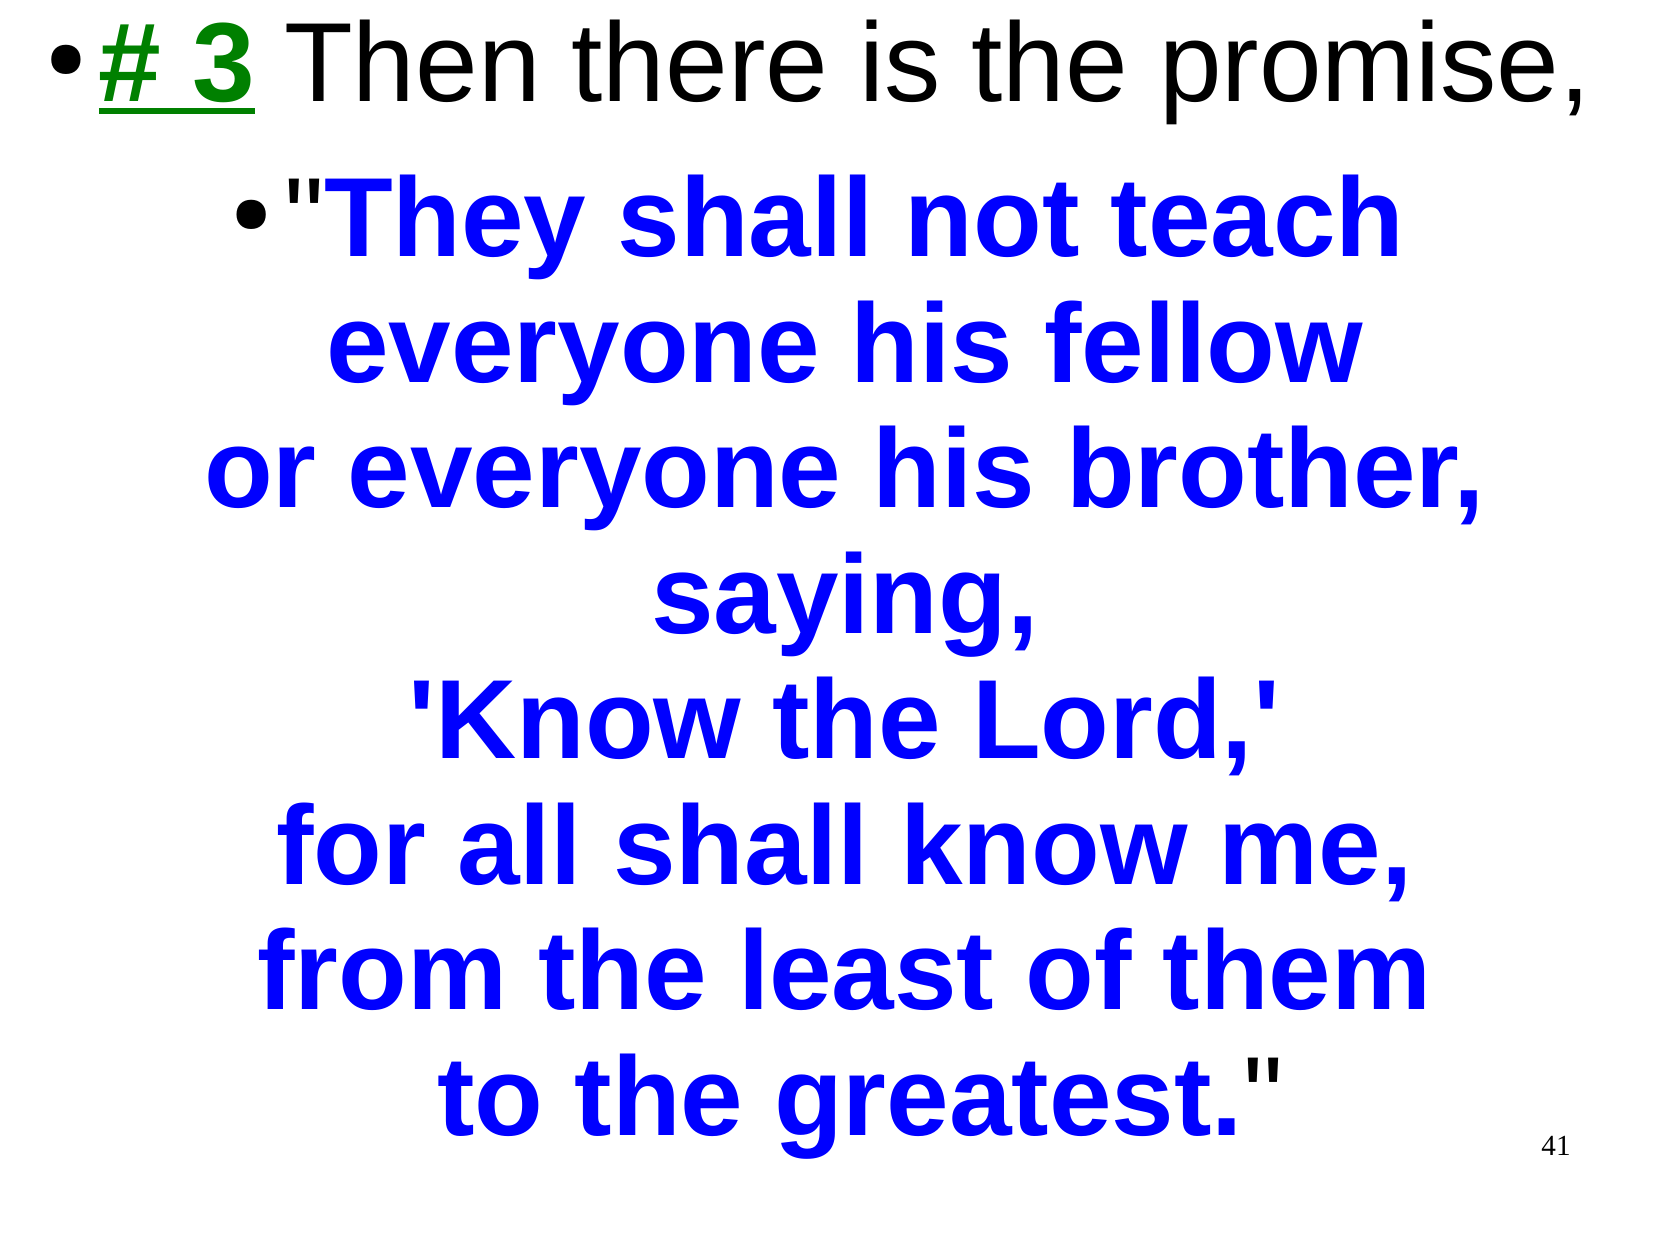

# # 3 Then there is the promise,
"They shall not teach
everyone his fellow
or everyone his brother,
saying,
'Know the Lord,'
for all shall know me,
from the least of them
to the greatest."
41